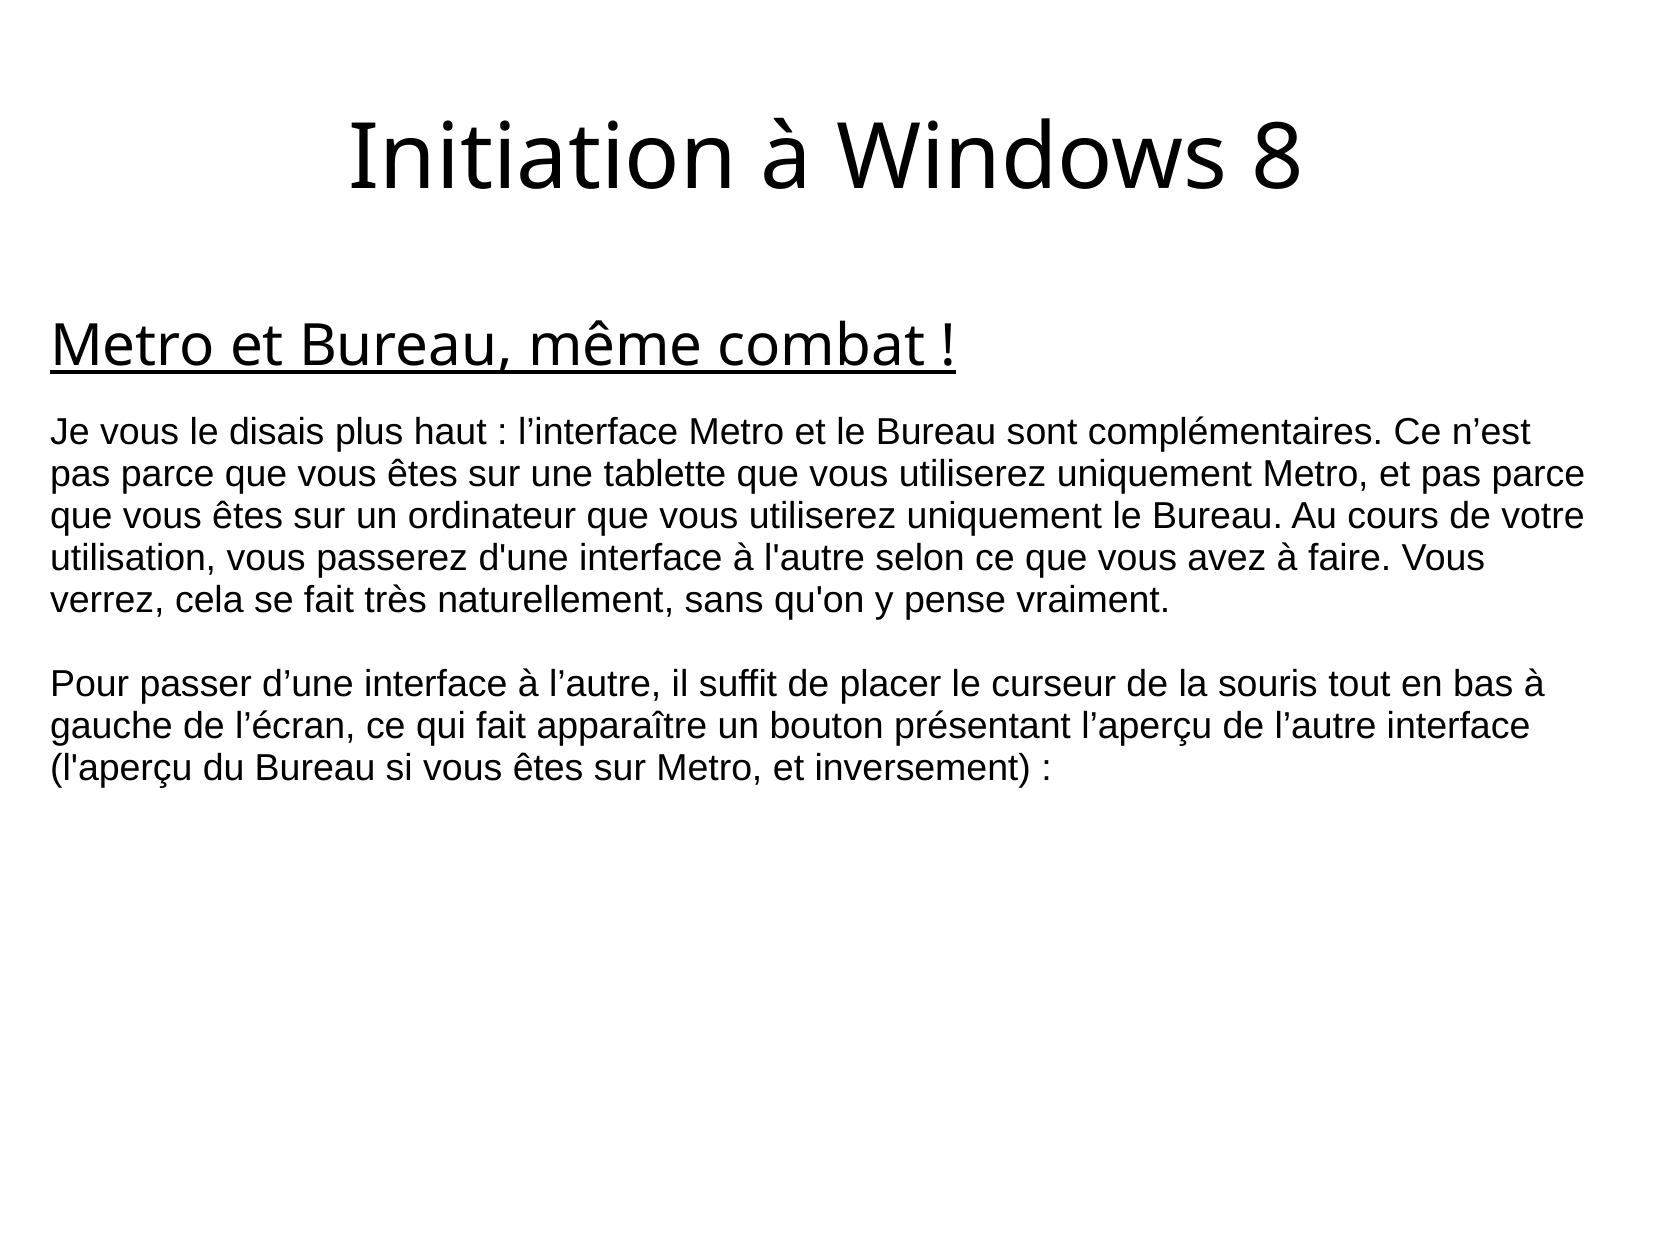

# Initiation à Windows 8
Metro et Bureau, même combat !
Je vous le disais plus haut : l’interface Metro et le Bureau sont complémentaires. Ce n’est pas parce que vous êtes sur une tablette que vous utiliserez uniquement Metro, et pas parce que vous êtes sur un ordinateur que vous utiliserez uniquement le Bureau. Au cours de votre utilisation, vous passerez d'une interface à l'autre selon ce que vous avez à faire. Vous verrez, cela se fait très naturellement, sans qu'on y pense vraiment.
Pour passer d’une interface à l’autre, il suffit de placer le curseur de la souris tout en bas à gauche de l’écran, ce qui fait apparaître un bouton présentant l’aperçu de l’autre interface (l'aperçu du Bureau si vous êtes sur Metro, et inversement) :